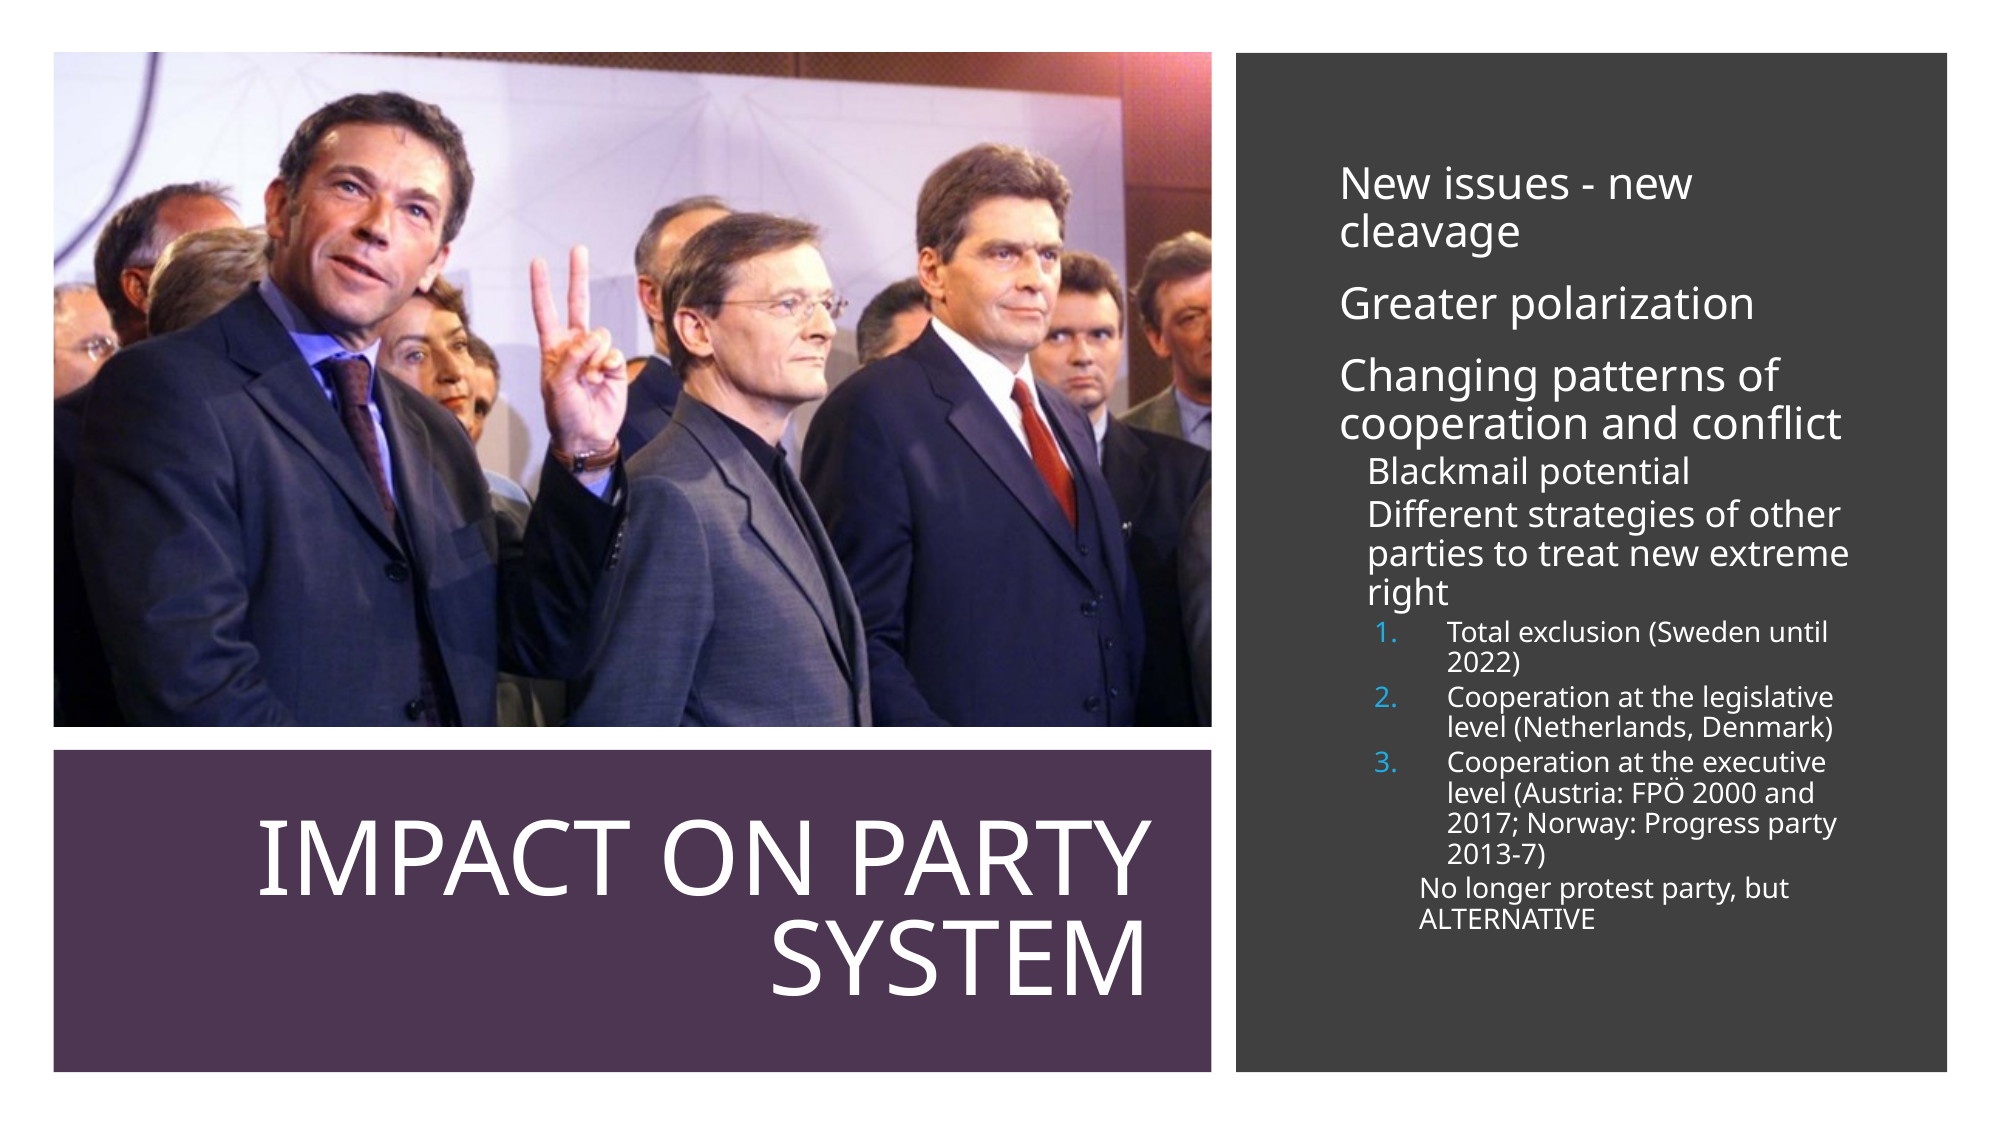

New issues - new cleavage
Greater polarization
Changing patterns of cooperation and conflict
Blackmail potential
Different strategies of other parties to treat new extreme right
Total exclusion (Sweden until 2022)
Cooperation at the legislative level (Netherlands, Denmark)
Cooperation at the executive level (Austria: FPÖ 2000 and 2017; Norway: Progress party 2013-7)
No longer protest party, but ALTERNATIVE
# IMPACT ON PARTY SYSTEM